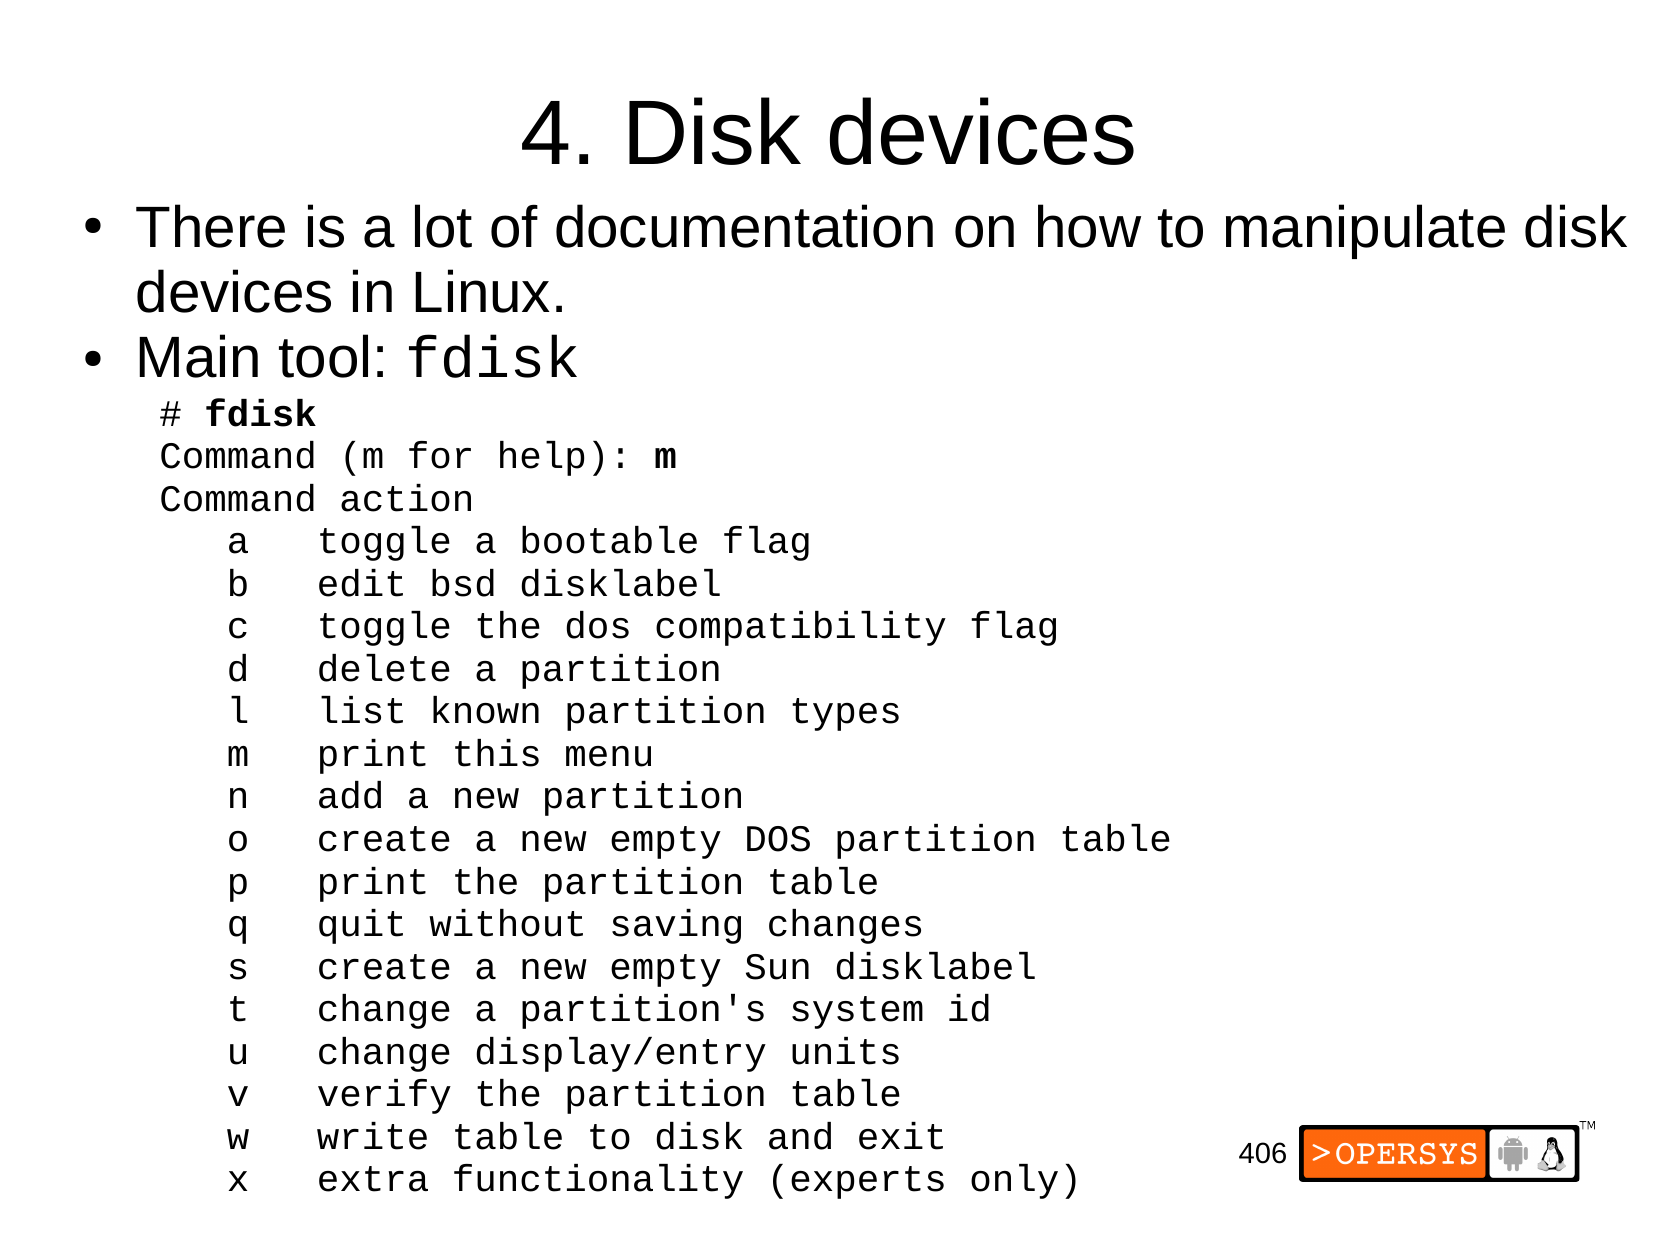

# 4. Disk devices
There is a lot of documentation on how to manipulate disk devices in Linux.
Main tool: fdisk
# fdisk
Command (m for help): m
Command action
 a toggle a bootable flag
 b edit bsd disklabel
 c toggle the dos compatibility flag
 d delete a partition
 l list known partition types
 m print this menu
 n add a new partition
 o create a new empty DOS partition table
 p print the partition table
 q quit without saving changes
 s create a new empty Sun disklabel
 t change a partition's system id
 u change display/entry units
 v verify the partition table
 w write table to disk and exit
 x extra functionality (experts only)